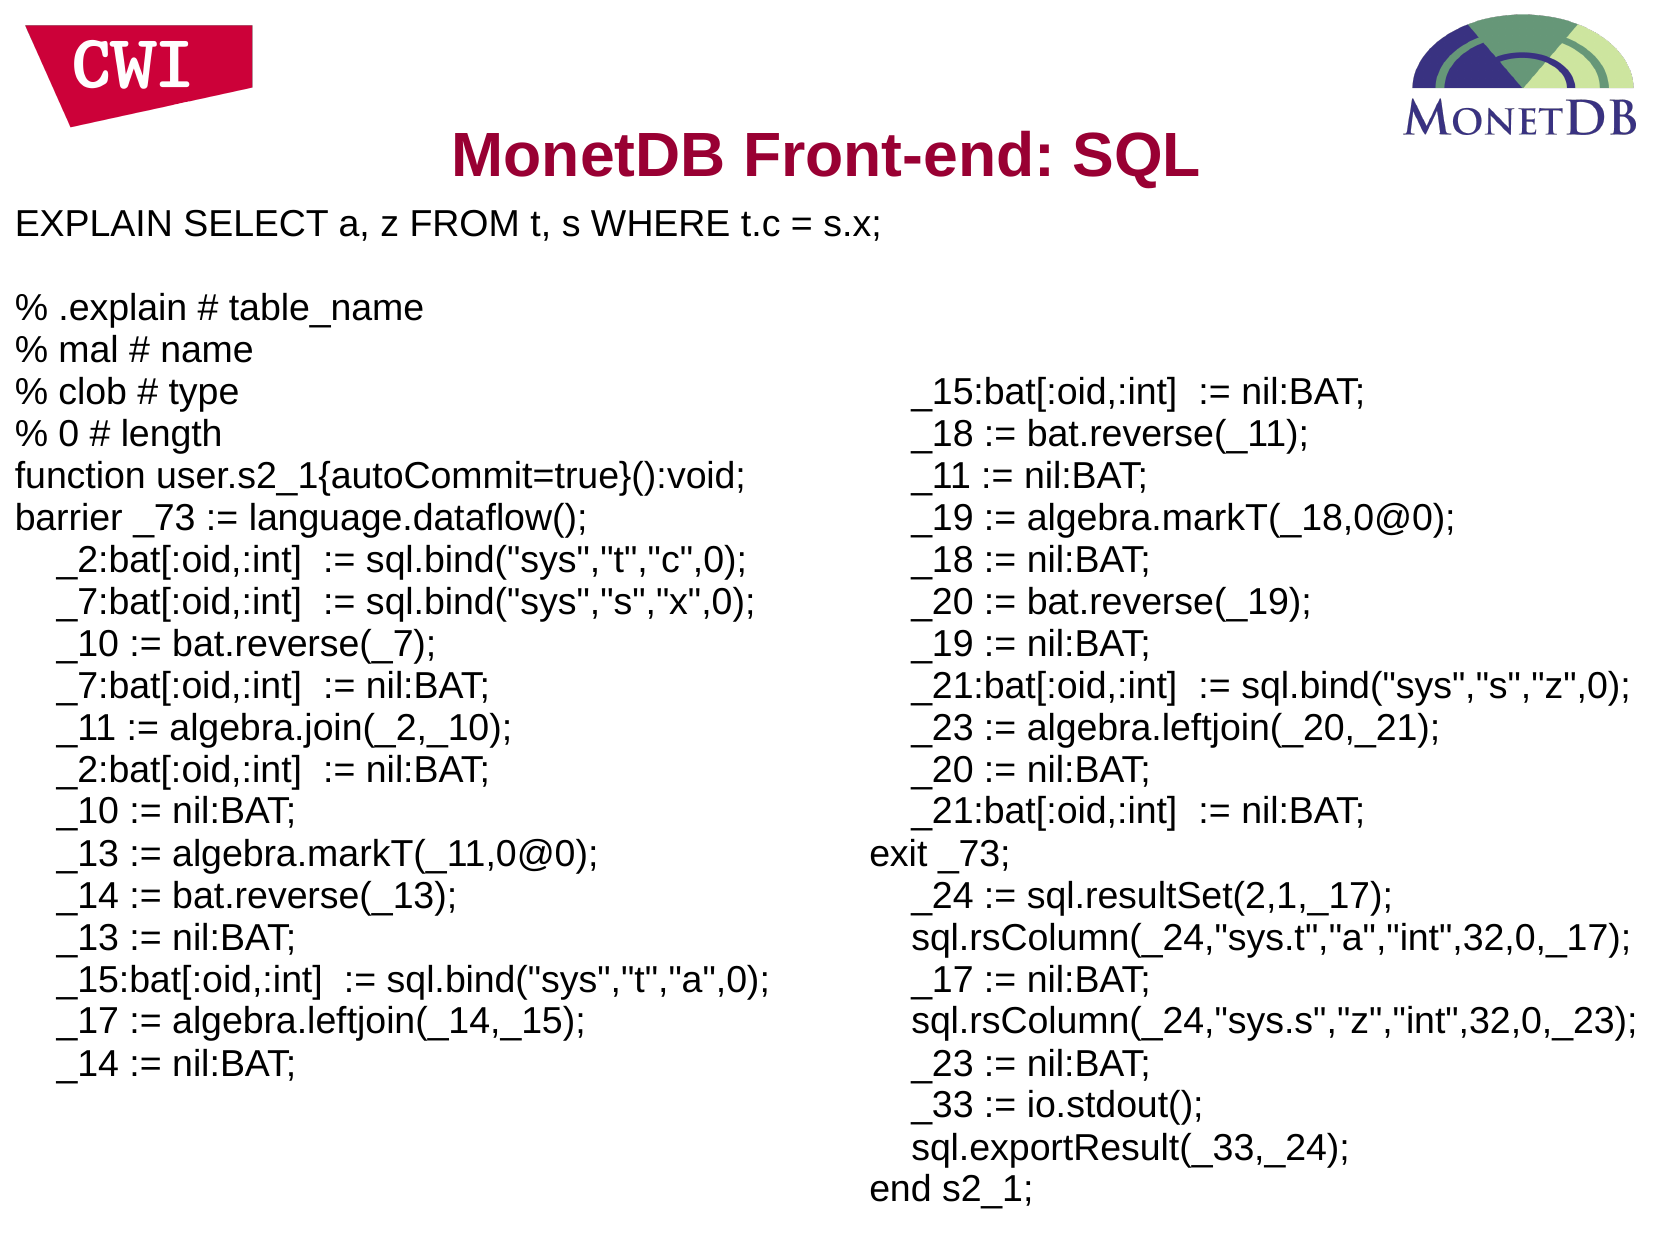

MonetDB Front-end: SQL
EXPLAIN SELECT a, z FROM t, s WHERE t.c = s.x;
% .explain # table_name
% mal # name
% clob # type
% 0 # length
function user.s2_1{autoCommit=true}():void;
barrier _73 := language.dataflow();
 _2:bat[:oid,:int] := sql.bind("sys","t","c",0);
 _7:bat[:oid,:int] := sql.bind("sys","s","x",0);
 _10 := bat.reverse(_7);
 _7:bat[:oid,:int] := nil:BAT;
 _11 := algebra.join(_2,_10);
 _2:bat[:oid,:int] := nil:BAT;
 _10 := nil:BAT;
 _13 := algebra.markT(_11,0@0);
 _14 := bat.reverse(_13);
 _13 := nil:BAT;
 _15:bat[:oid,:int] := sql.bind("sys","t","a",0);
 _17 := algebra.leftjoin(_14,_15);
 _14 := nil:BAT;
 _15:bat[:oid,:int] := nil:BAT;
 _18 := bat.reverse(_11);
 _11 := nil:BAT;
 _19 := algebra.markT(_18,0@0);
 _18 := nil:BAT;
 _20 := bat.reverse(_19);
 _19 := nil:BAT;
 _21:bat[:oid,:int] := sql.bind("sys","s","z",0);
 _23 := algebra.leftjoin(_20,_21);
 _20 := nil:BAT;
 _21:bat[:oid,:int] := nil:BAT;
exit _73;
 _24 := sql.resultSet(2,1,_17);
 sql.rsColumn(_24,"sys.t","a","int",32,0,_17);
 _17 := nil:BAT;
 sql.rsColumn(_24,"sys.s","z","int",32,0,_23);
 _23 := nil:BAT;
 _33 := io.stdout();
 sql.exportResult(_33,_24);
end s2_1;